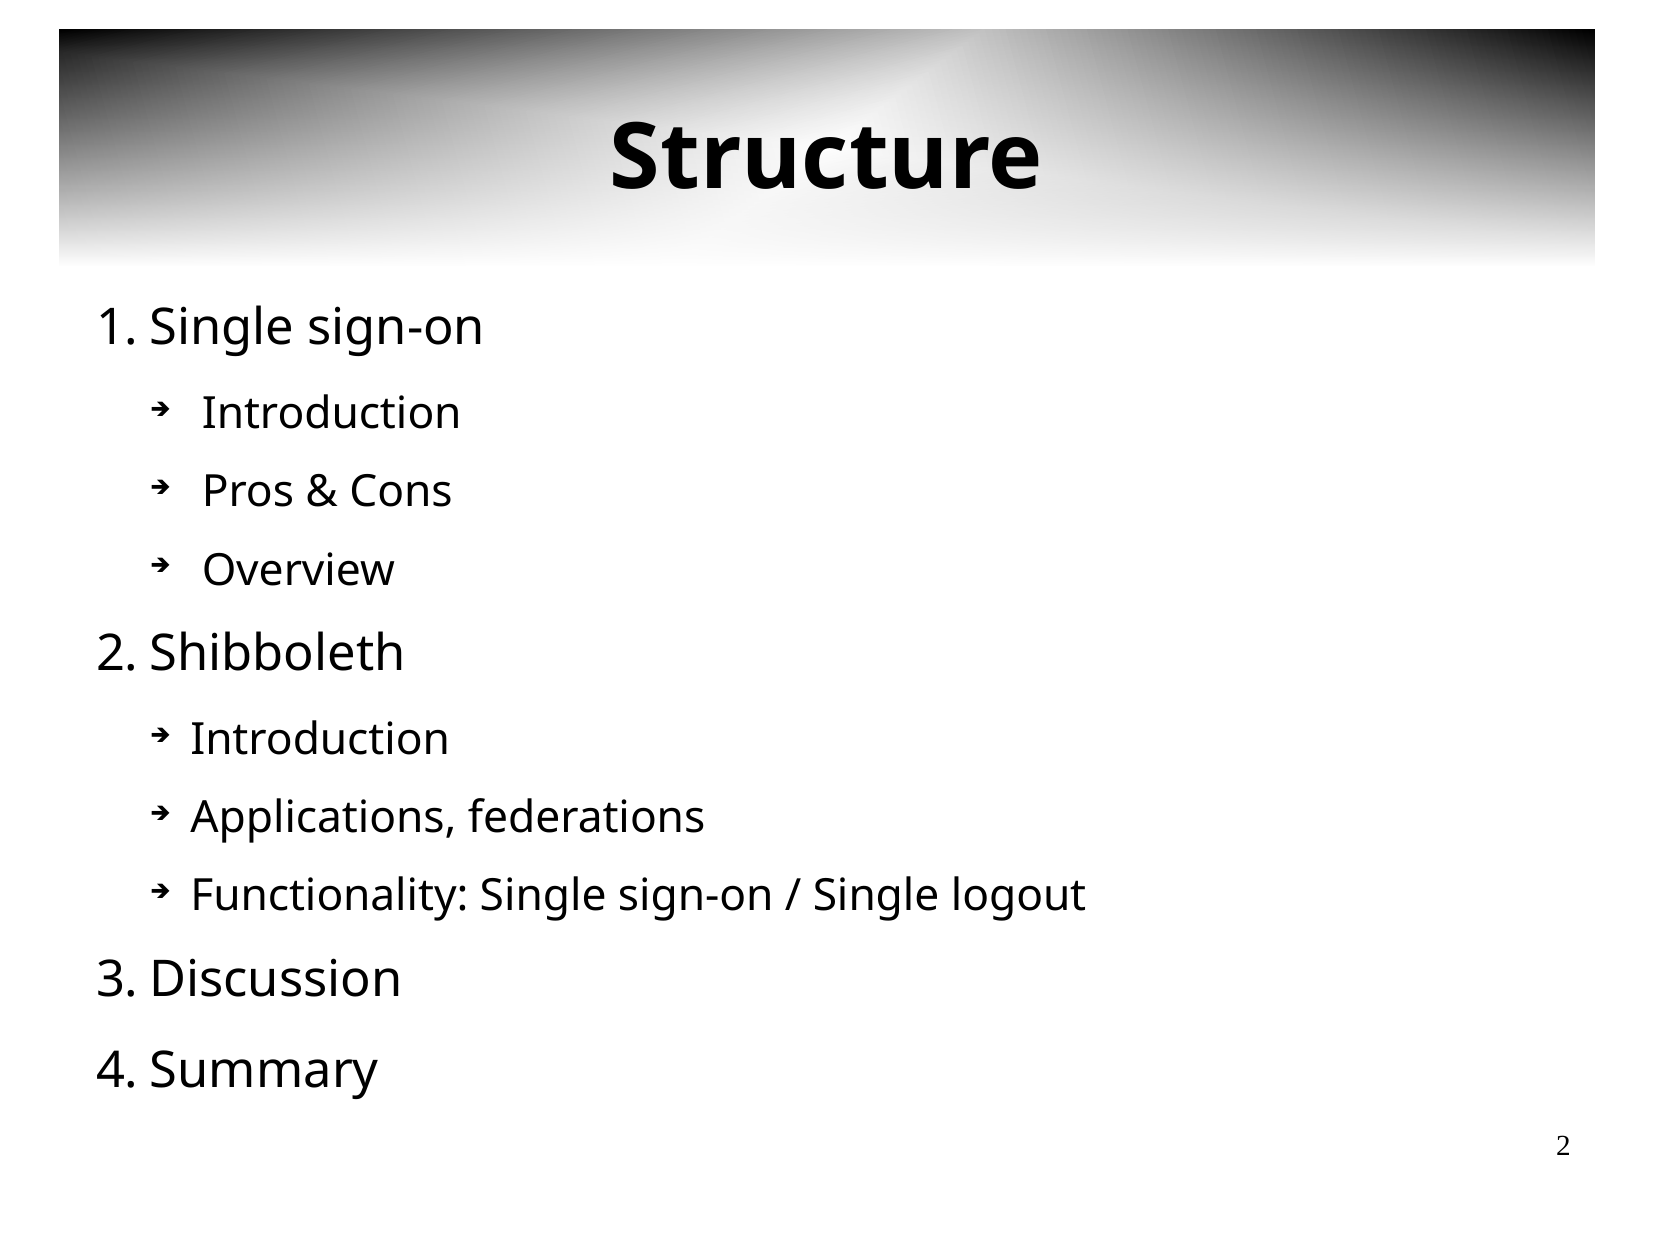

# Structure
 Single sign-on
 Introduction
 Pros & Cons
 Overview
 Shibboleth
Introduction
Applications, federations
Functionality: Single sign-on / Single logout
 Discussion
 Summary
2